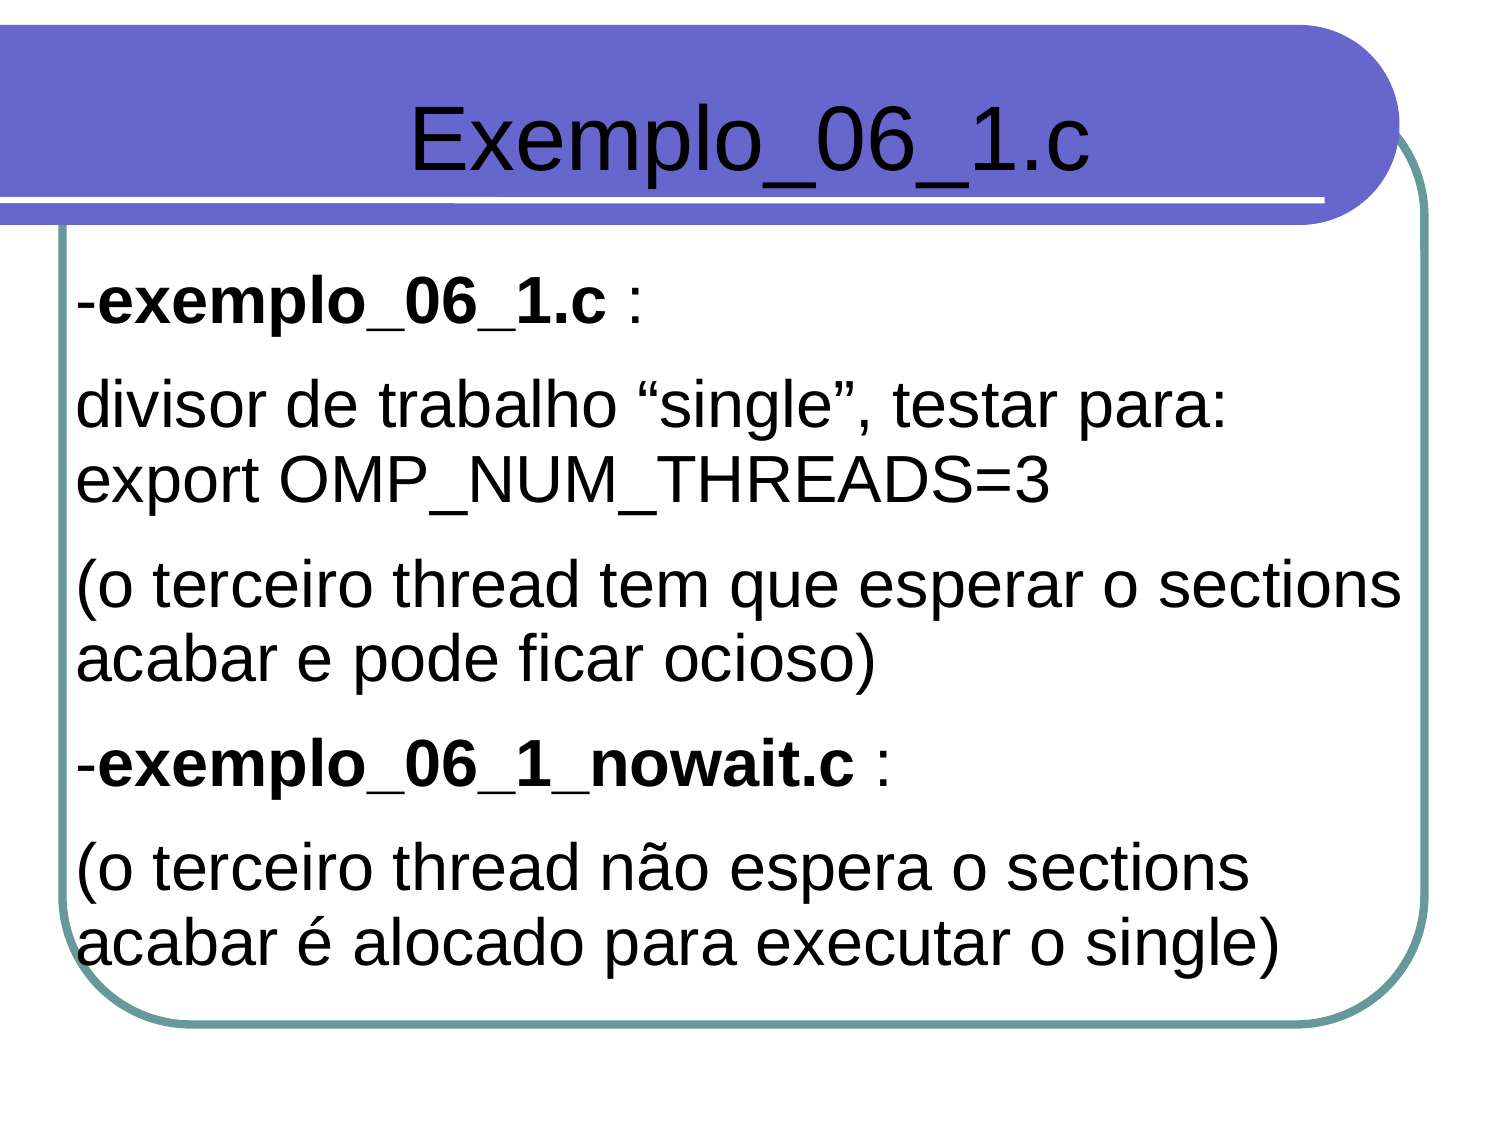

Exemplo_06_1.c
# -exemplo_06_1.c :
divisor de trabalho “single”, testar para: export OMP_NUM_THREADS=3
(o terceiro thread tem que esperar o sections acabar e pode ficar ocioso)
-exemplo_06_1_nowait.c :
(o terceiro thread não espera o sections acabar é alocado para executar o single)